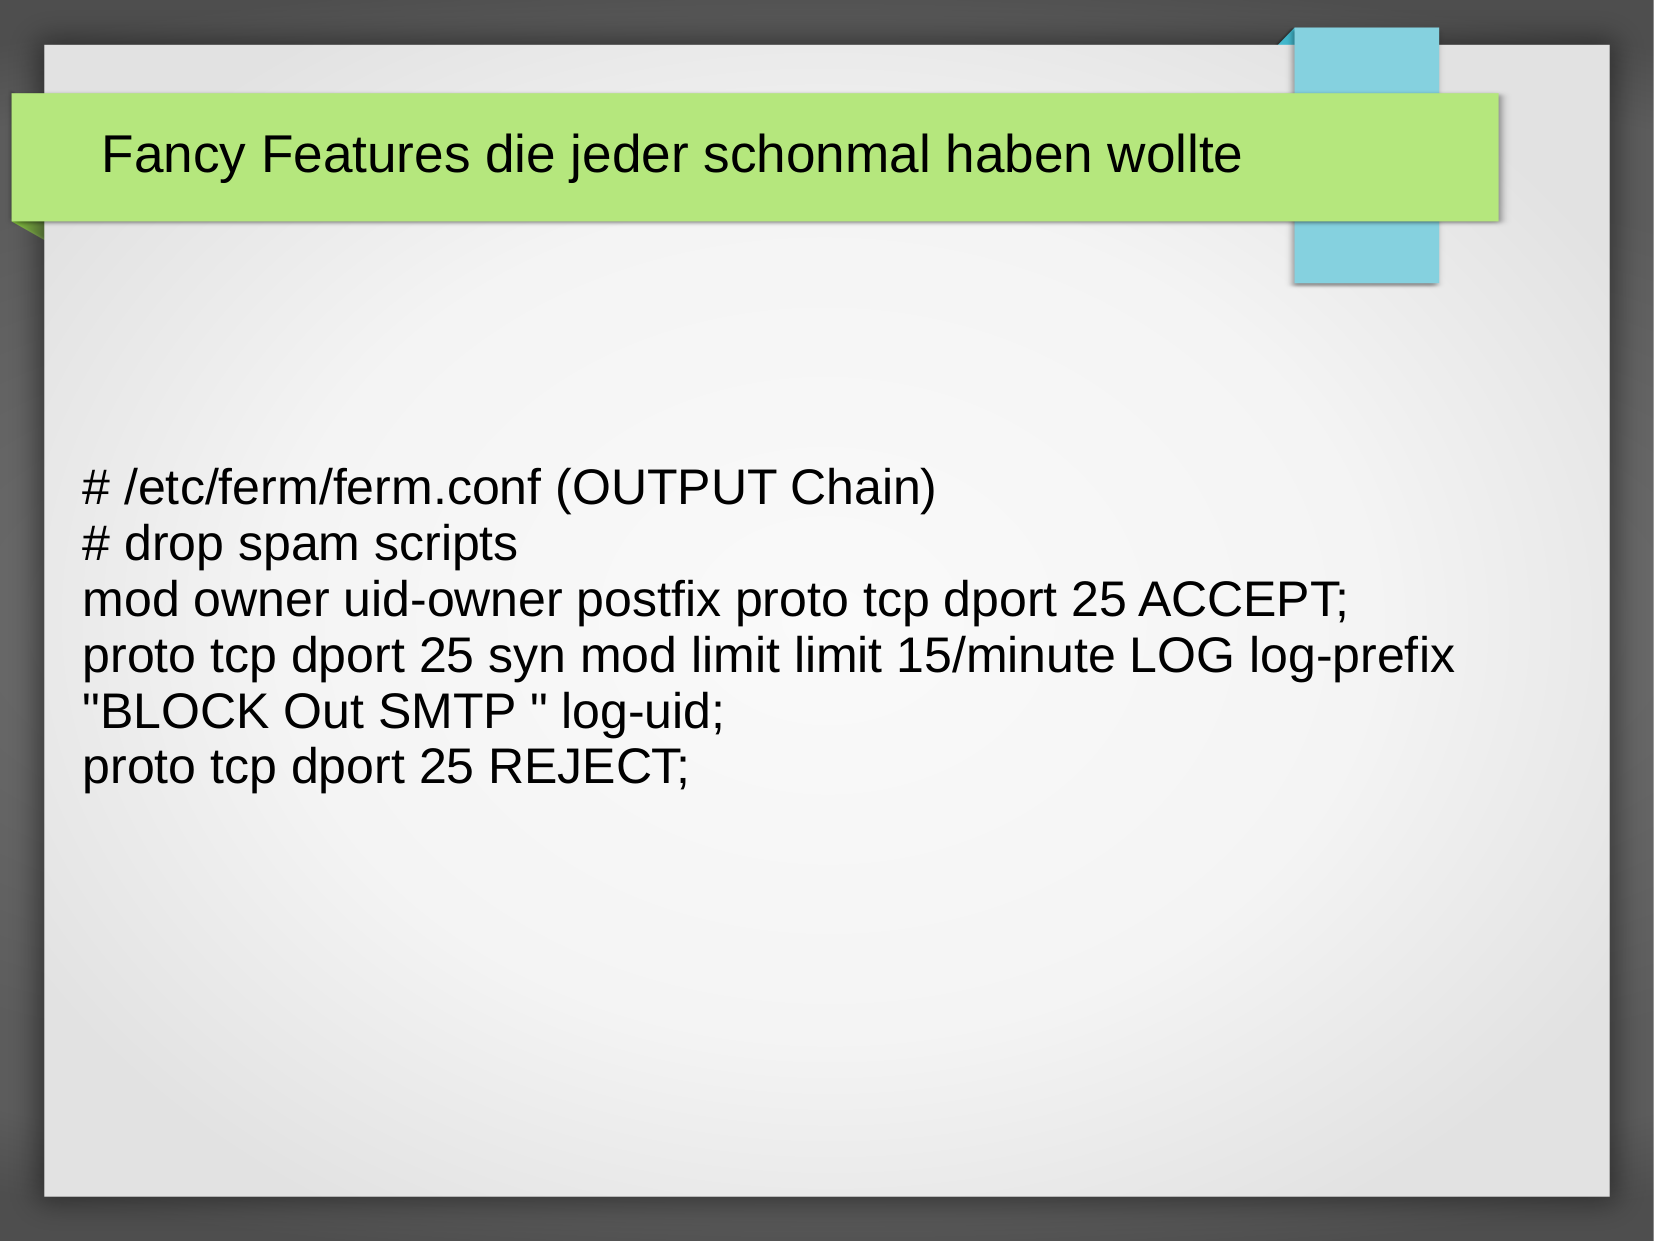

# Fancy Features die jeder schonmal haben wollte
# /etc/ferm/ferm.conf (OUTPUT Chain)
# drop spam scripts
mod owner uid-owner postfix proto tcp dport 25 ACCEPT;
proto tcp dport 25 syn mod limit limit 15/minute LOG log-prefix "BLOCK Out SMTP " log-uid;
proto tcp dport 25 REJECT;